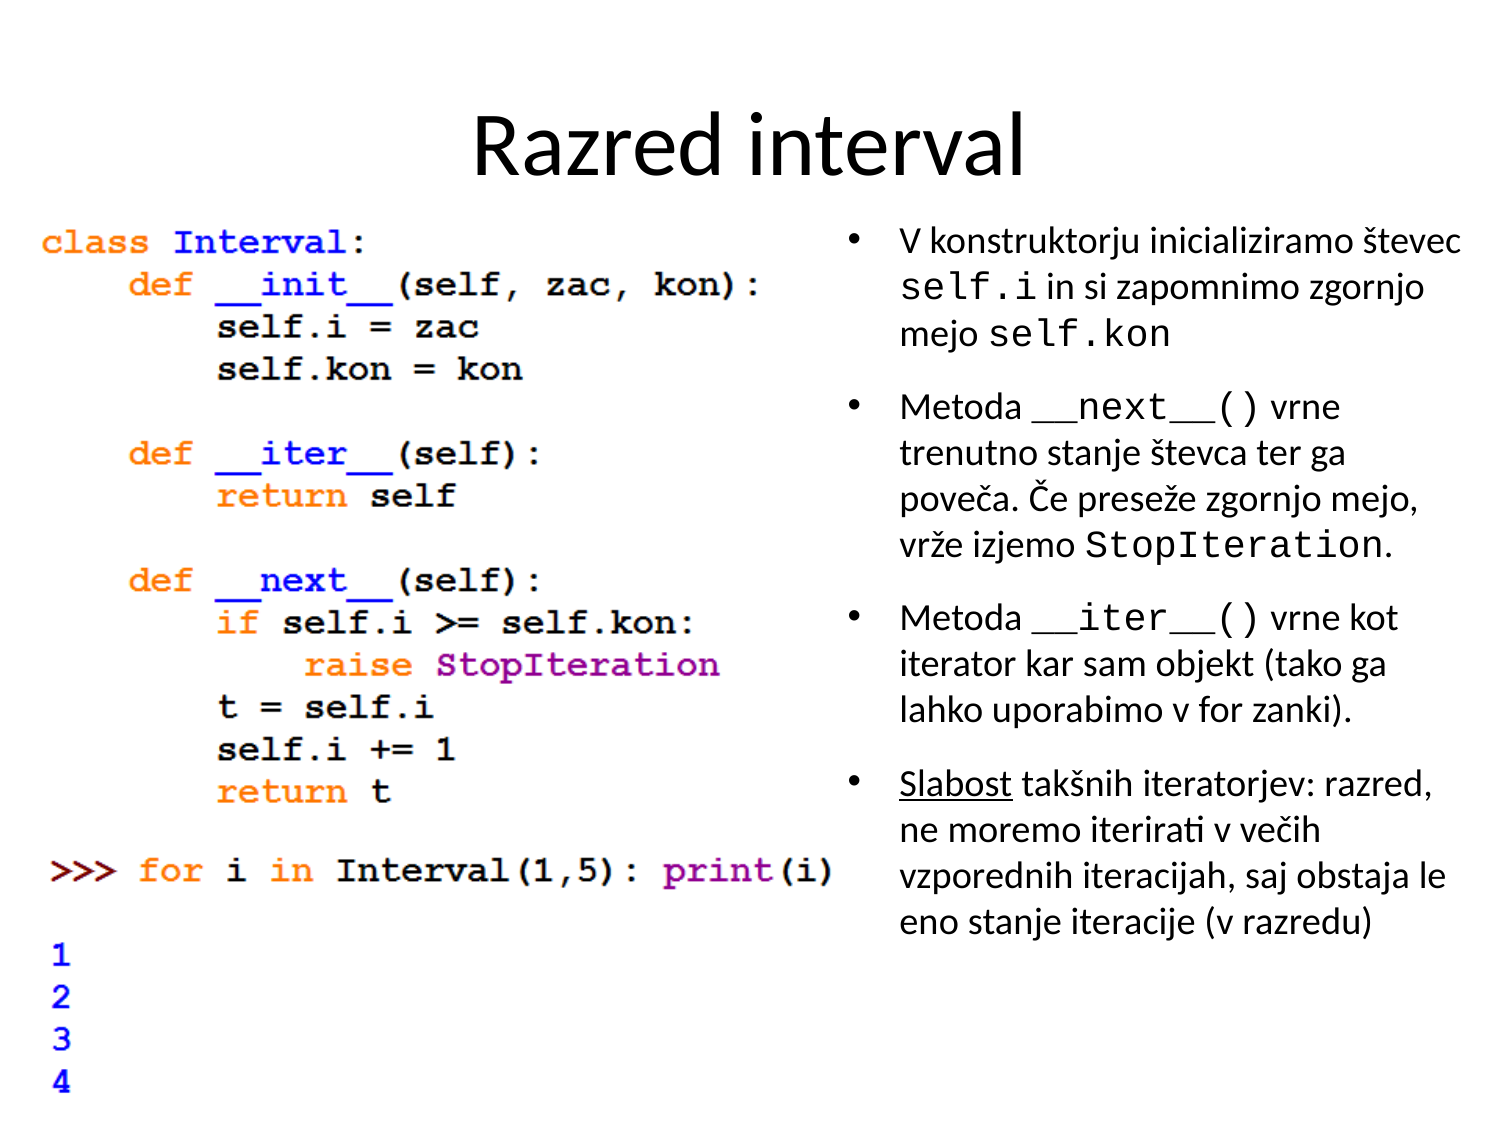

# Razred interval
V konstruktorju inicializiramo števec self.i in si zapomnimo zgornjo mejo self.kon
Metoda __next__() vrne trenutno stanje števca ter ga poveča. Če preseže zgornjo mejo, vrže izjemo StopIteration.
Metoda __iter__() vrne kot iterator kar sam objekt (tako ga lahko uporabimo v for zanki).
Slabost takšnih iteratorjev: razred, ne moremo iterirati v večih vzporednih iteracijah, saj obstaja le eno stanje iteracije (v razredu)